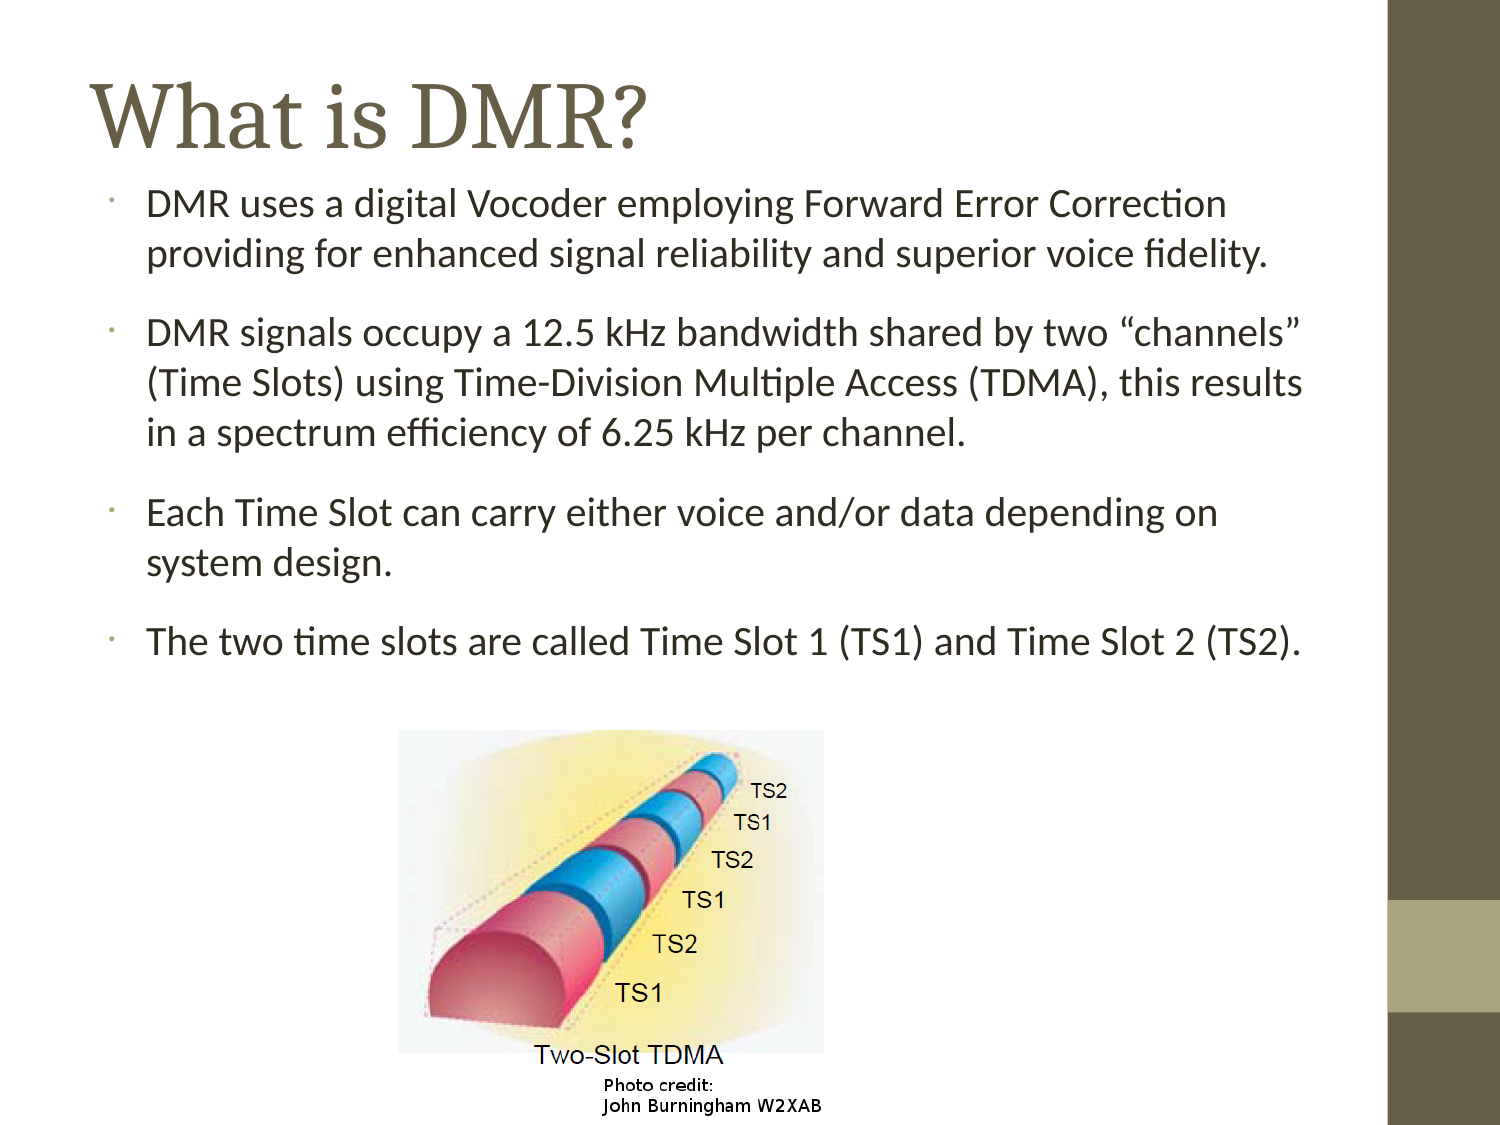

# What is DMR?
DMR uses a digital Vocoder employing Forward Error Correction providing for enhanced signal reliability and superior voice fidelity.
DMR signals occupy a 12.5 kHz bandwidth shared by two “channels” (Time Slots) using Time-Division Multiple Access (TDMA), this results in a spectrum efficiency of 6.25 kHz per channel.
Each Time Slot can carry either voice and/or data depending on system design.
The two time slots are called Time Slot 1 (TS1) and Time Slot 2 (TS2).